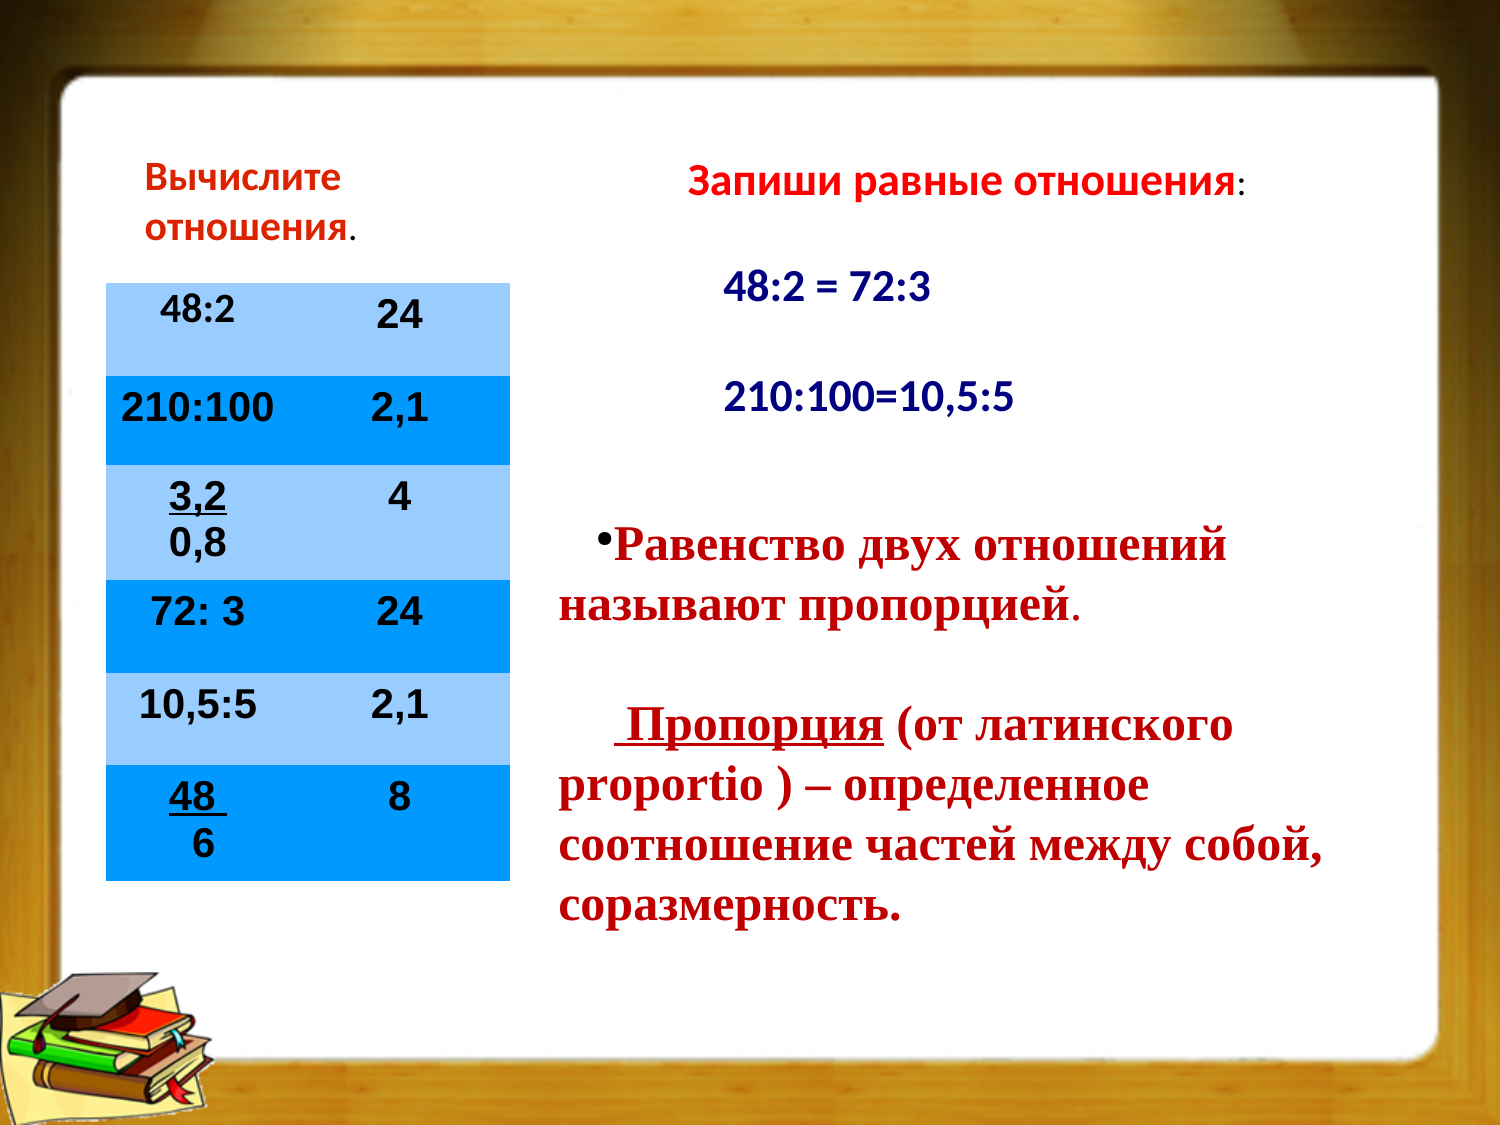

Вычислите отношения.
Запиши равные отношения:
48:2 = 72:3
210:100=10,5:5
| 48:2 | 24 |
| --- | --- |
| 210:100 | 2,1 |
| 3,2 0,8 | 4 |
| 72: 3 | 24 |
| 10,5:5 | 2,1 |
| 48 6 | 8 |
Равенство двух отношений называют пропорцией.
 Пропорция (от латинского proportio ) – определенное соотношение частей между собой, соразмерность.